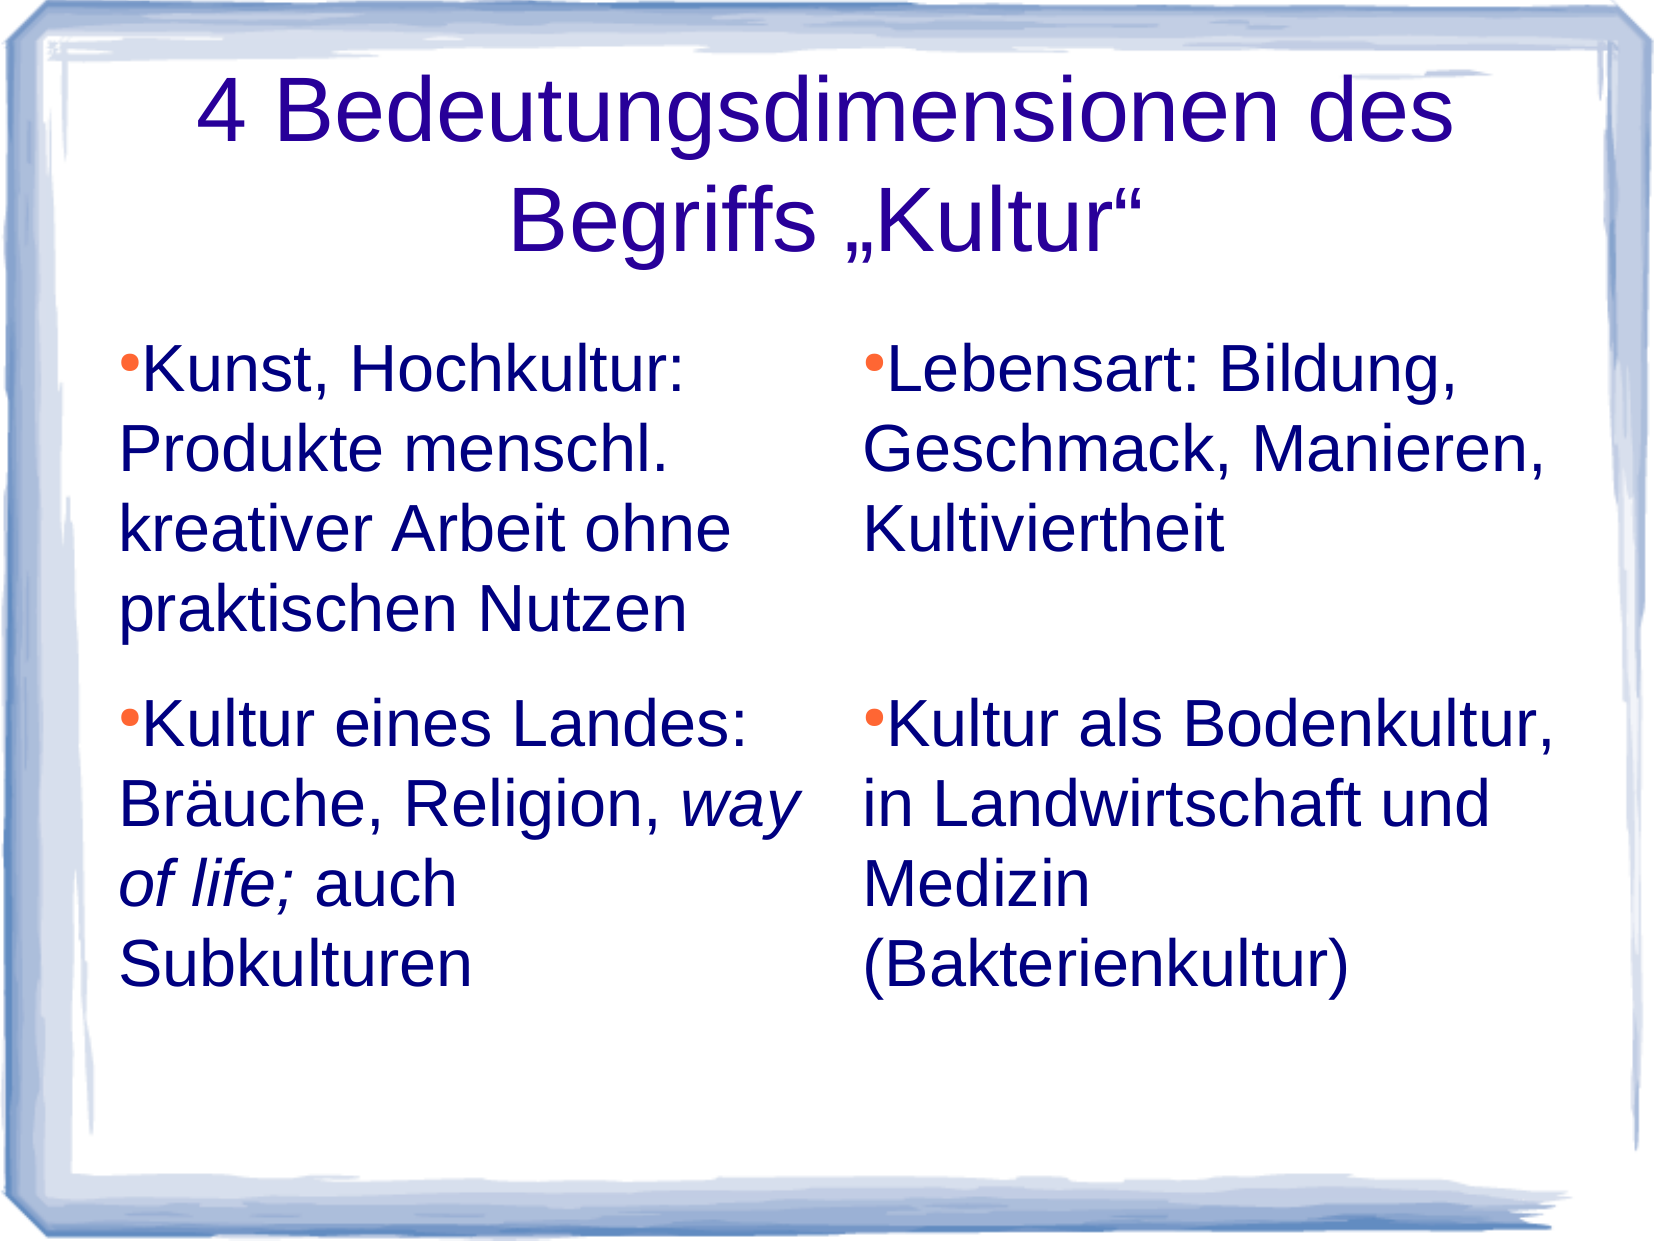

# 4 Bedeutungsdimensionen des Begriffs „Kultur“
Kunst, Hochkultur: Produkte menschl. kreativer Arbeit ohne praktischen Nutzen
Lebensart: Bildung, Geschmack, Manieren, Kultiviertheit
Kultur eines Landes: Bräuche, Religion, way of life; auch Subkulturen
Kultur als Bodenkultur, in Landwirtschaft und Medizin (Bakterienkultur)